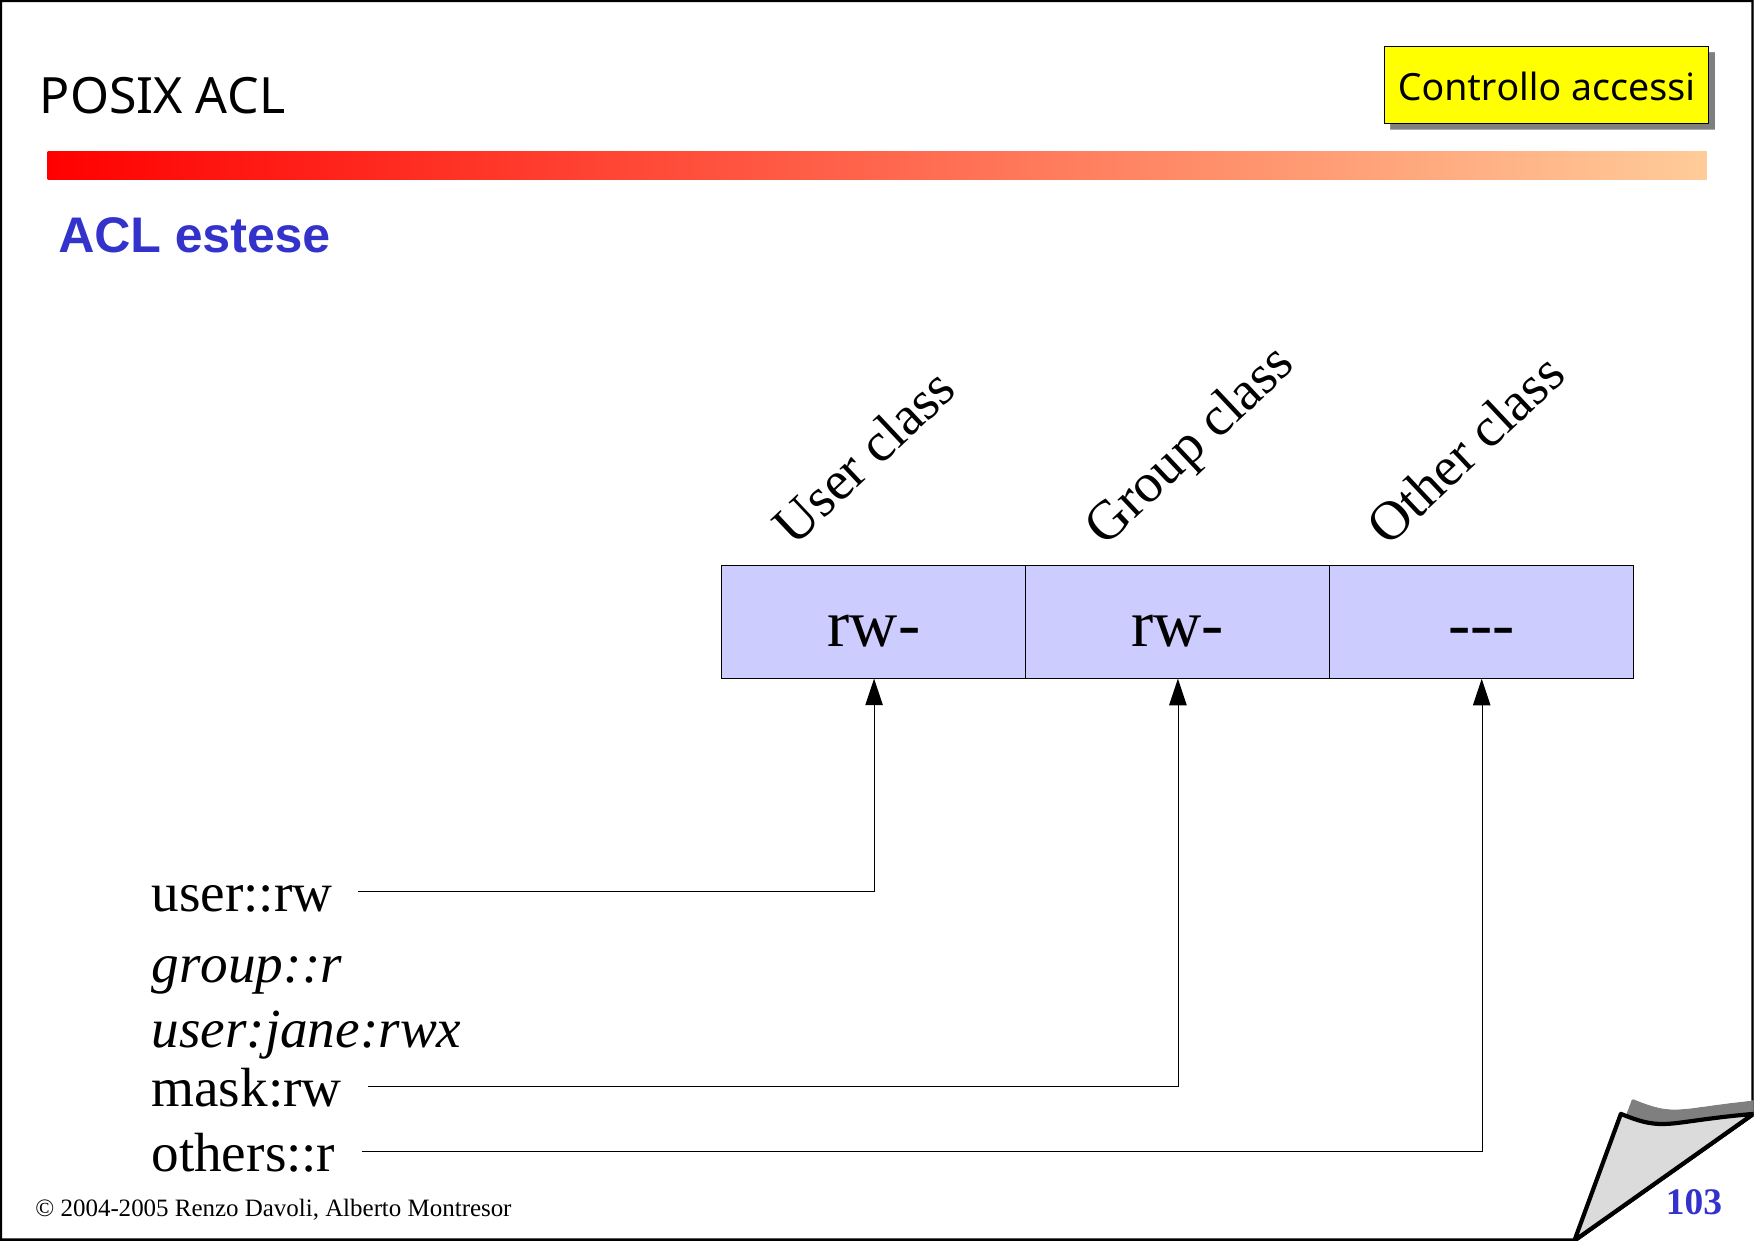

Controllo accessi
# POSIX ACL
ACL estese
Group class
Other class
User class
rw-
rw-
---
user::rw
group::r
user:jane:rwx
mask:rw
others::r